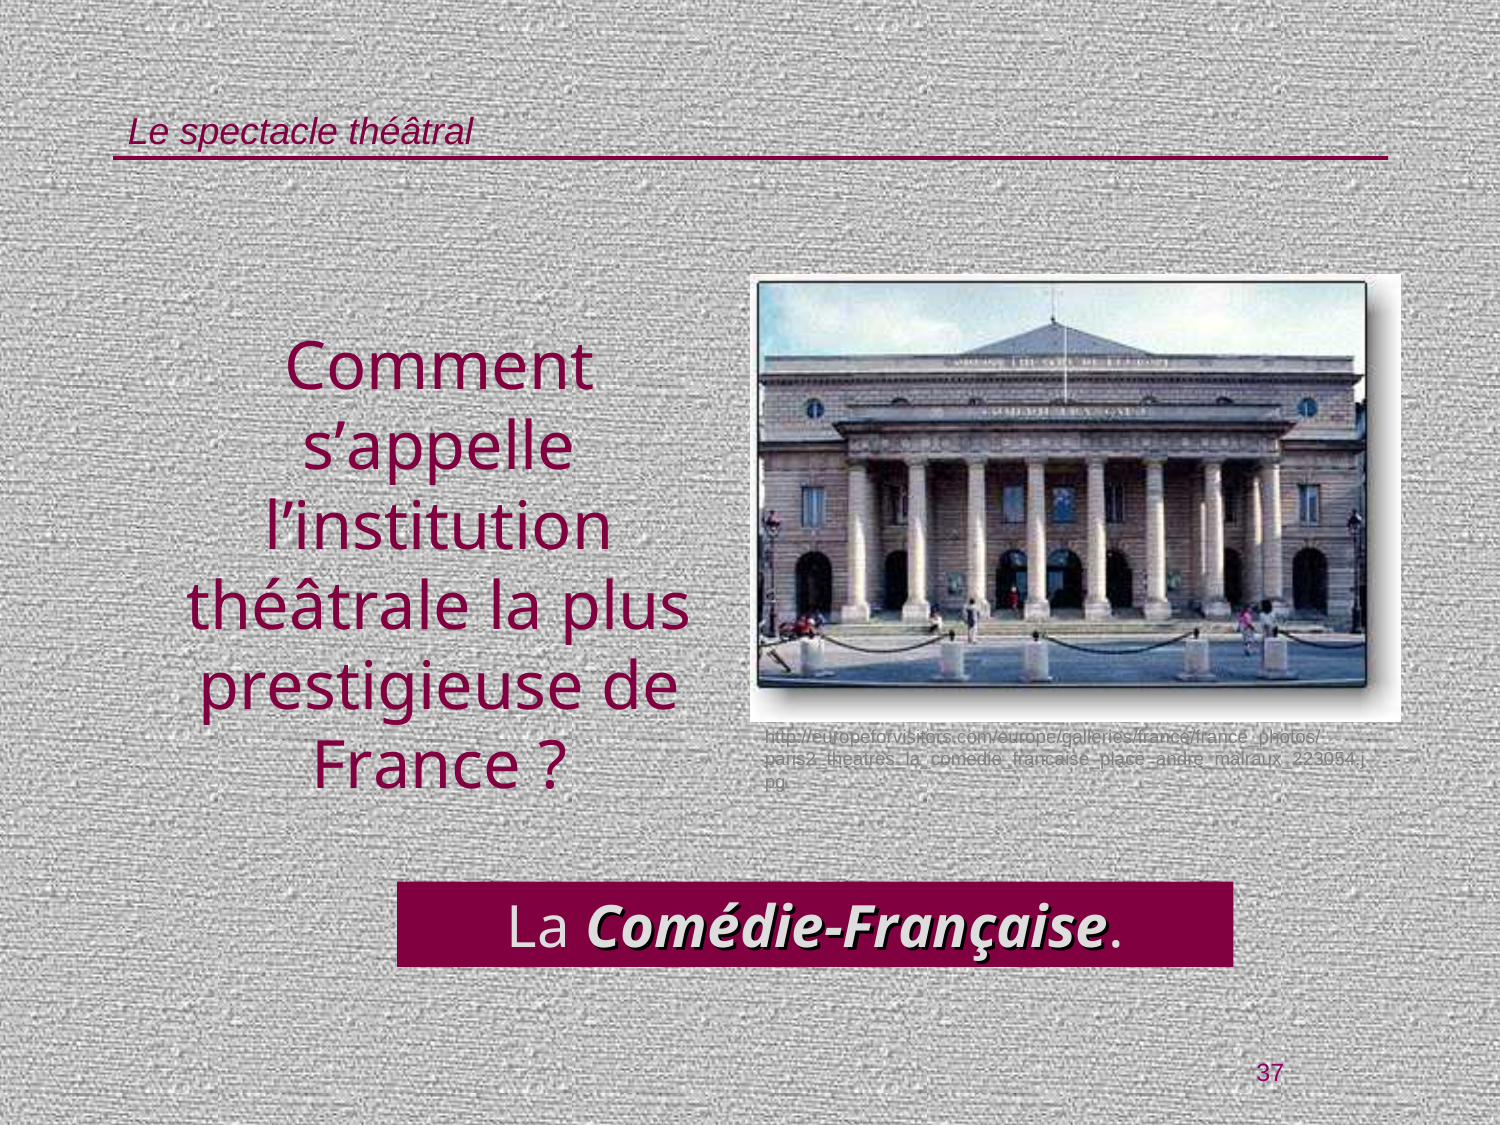

Comment s’appelle l’institution théâtrale la plus prestigieuse de France ?
http://europeforvisitors.com/europe/galleries/france/france_photos/paris2_theatres_la_comedie_francaise_place_andre_malraux_223054.jpg
La Comédie-Française.
37